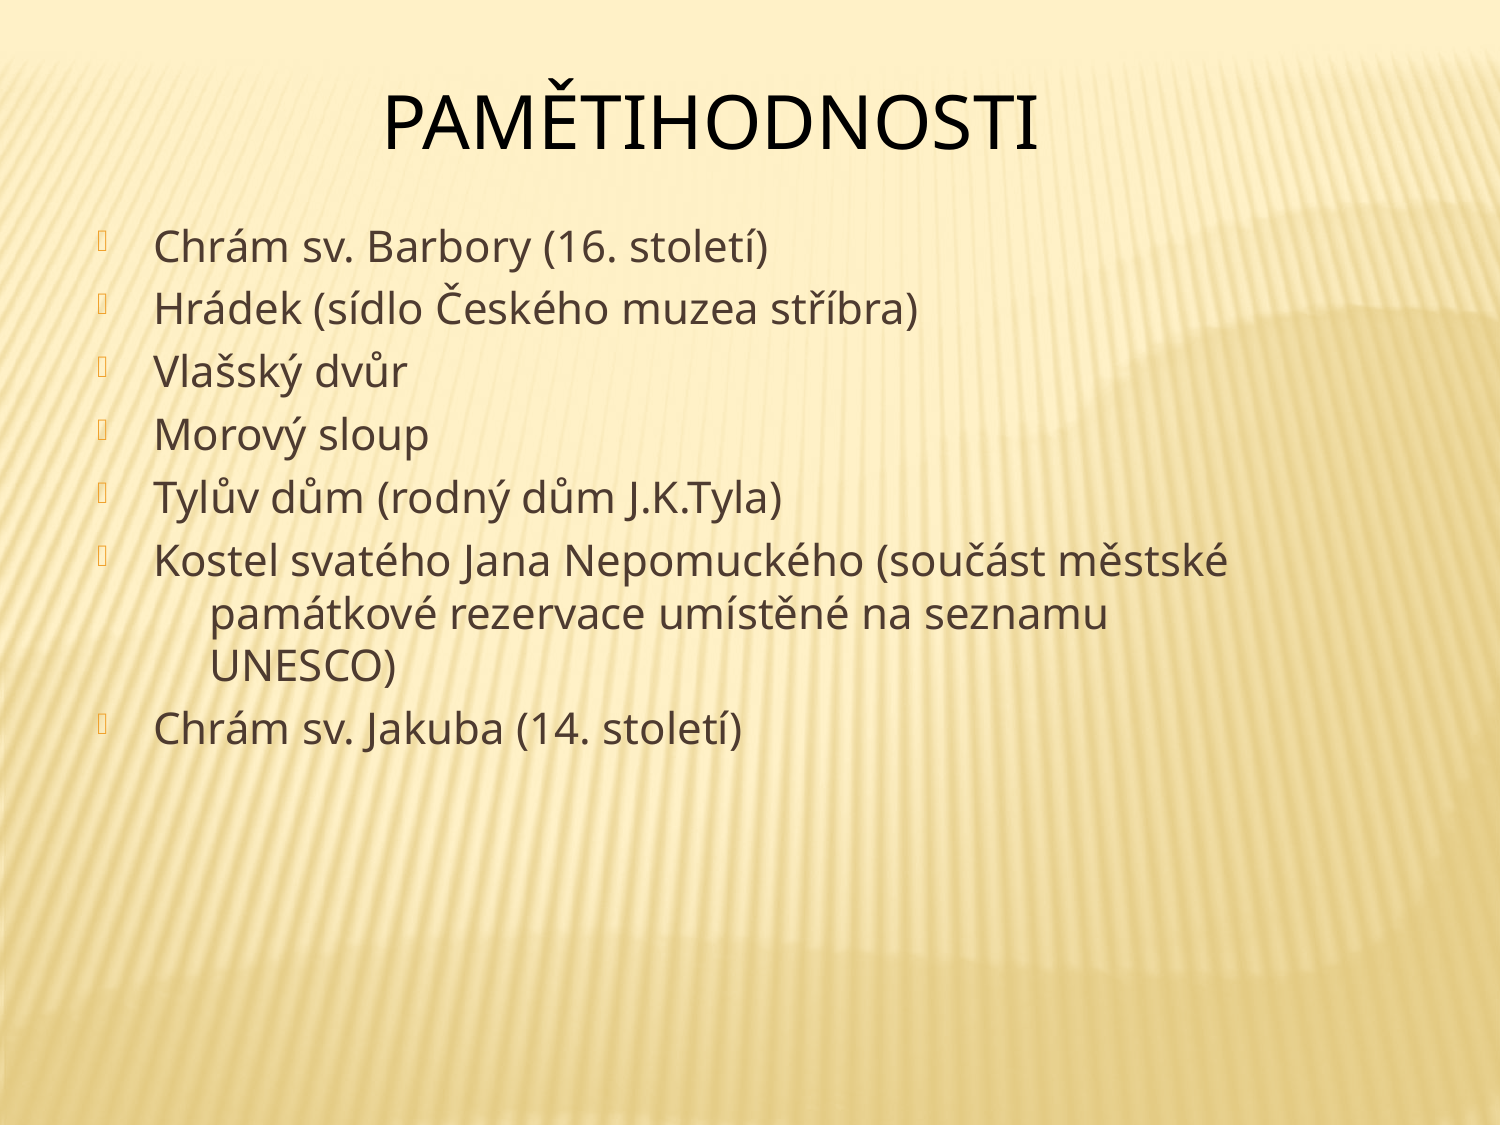

# pamětihodnosti
Chrám sv. Barbory (16. století)
Hrádek (sídlo Českého muzea stříbra)
Vlašský dvůr
Morový sloup
Tylův dům (rodný dům J.K.Tyla)
Kostel svatého Jana Nepomuckého (součást městské památkové rezervace umístěné na seznamu UNESCO)
Chrám sv. Jakuba (14. století)